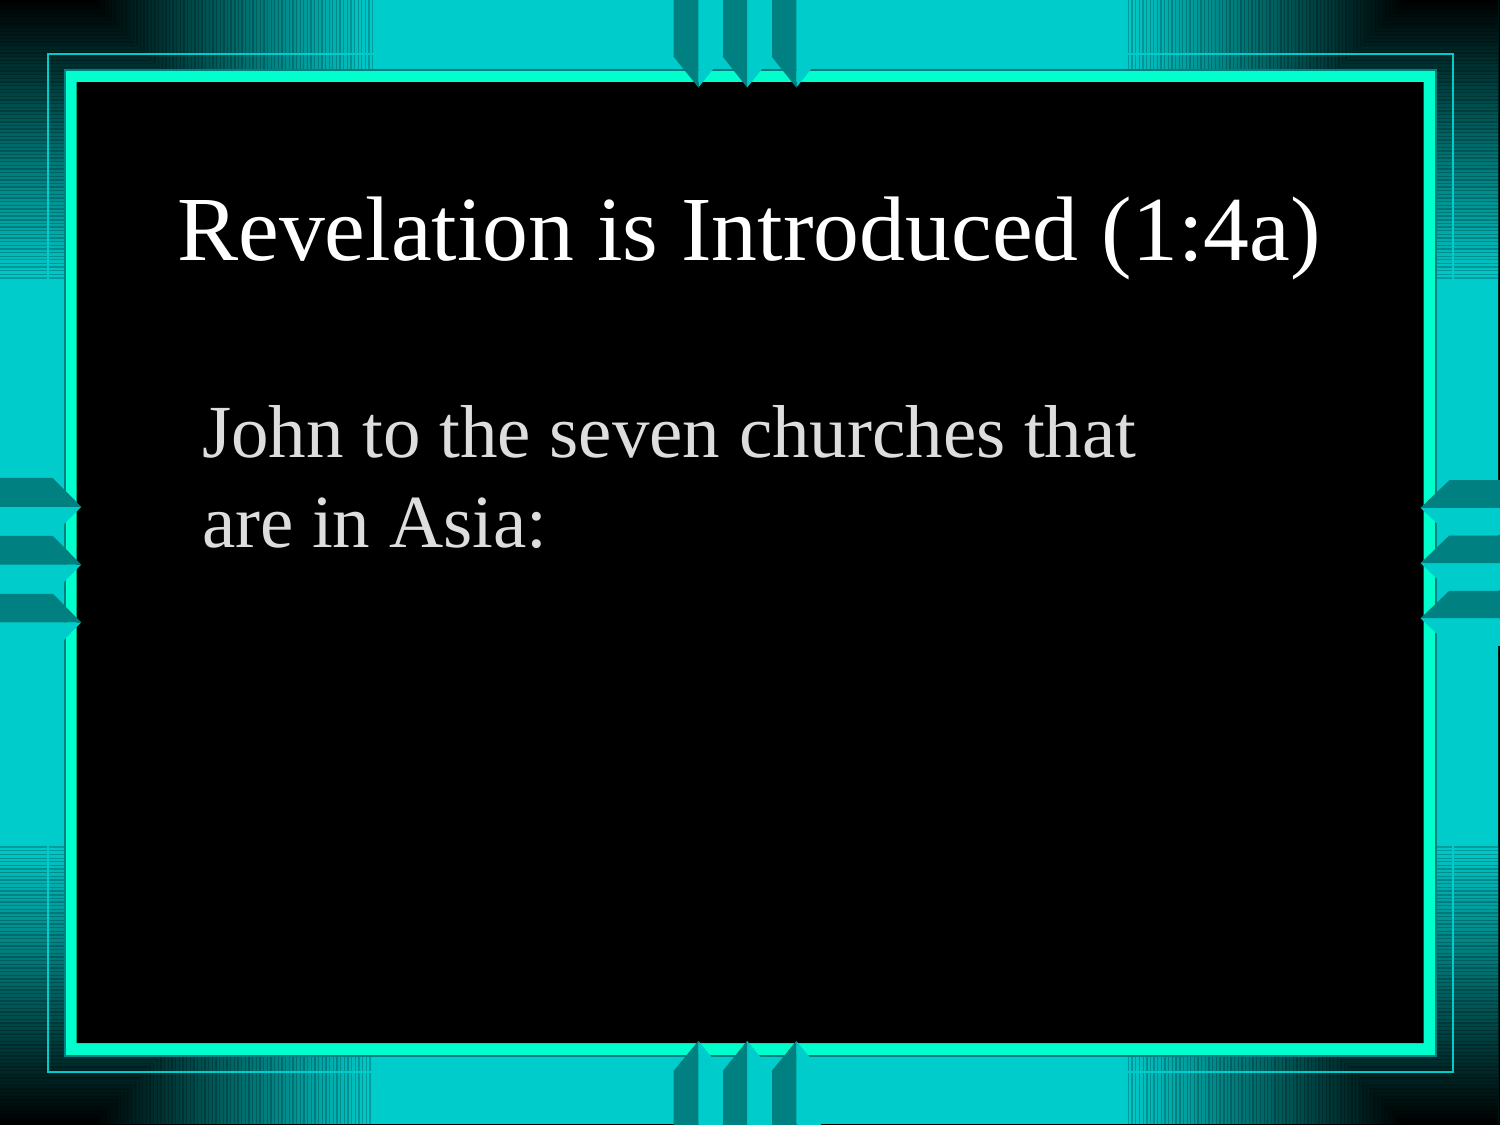

# Revelation is Introduced (1:4a)
John to the seven churches that are in Asia: